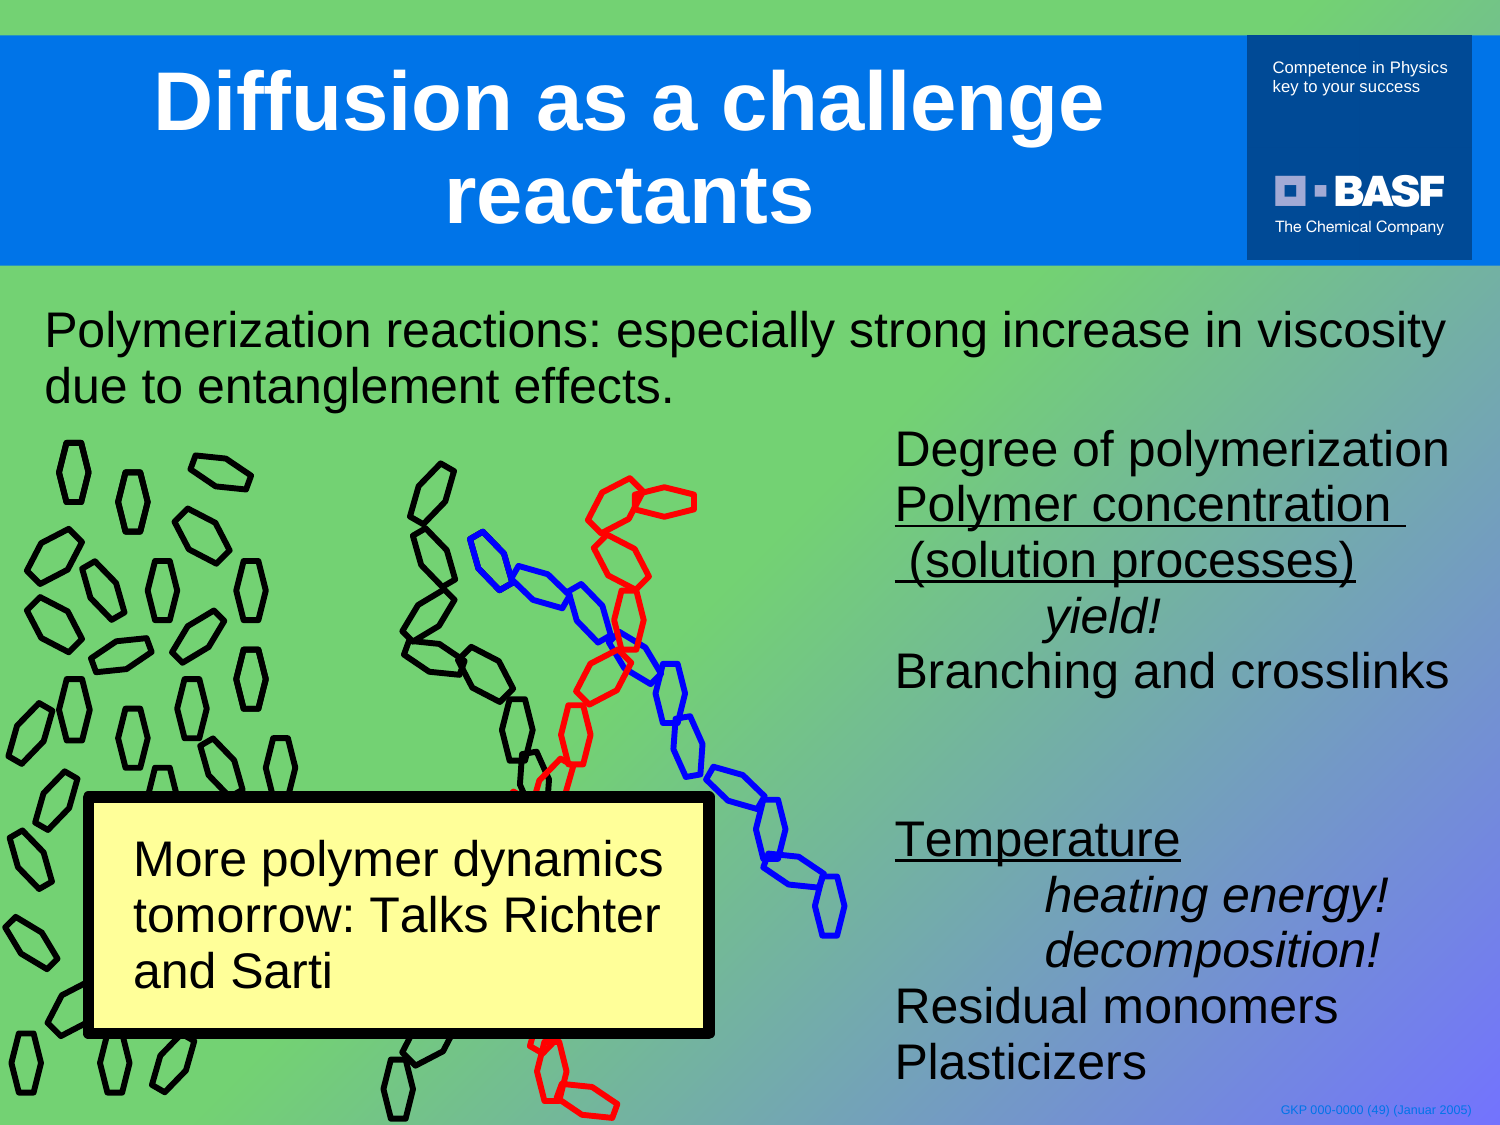

# Diffusion as a challenge reactants
Polymerization reactions: especially strong increase in viscosity
due to entanglement effects.
Degree of polymerization
Polymer concentration
 (solution processes)
 	yield!
Branching and crosslinks
Temperature
 	heating energy!
 	decomposition!
Residual monomers
Plasticizers
More polymer dynamics
tomorrow: Talks Richter
and Sarti